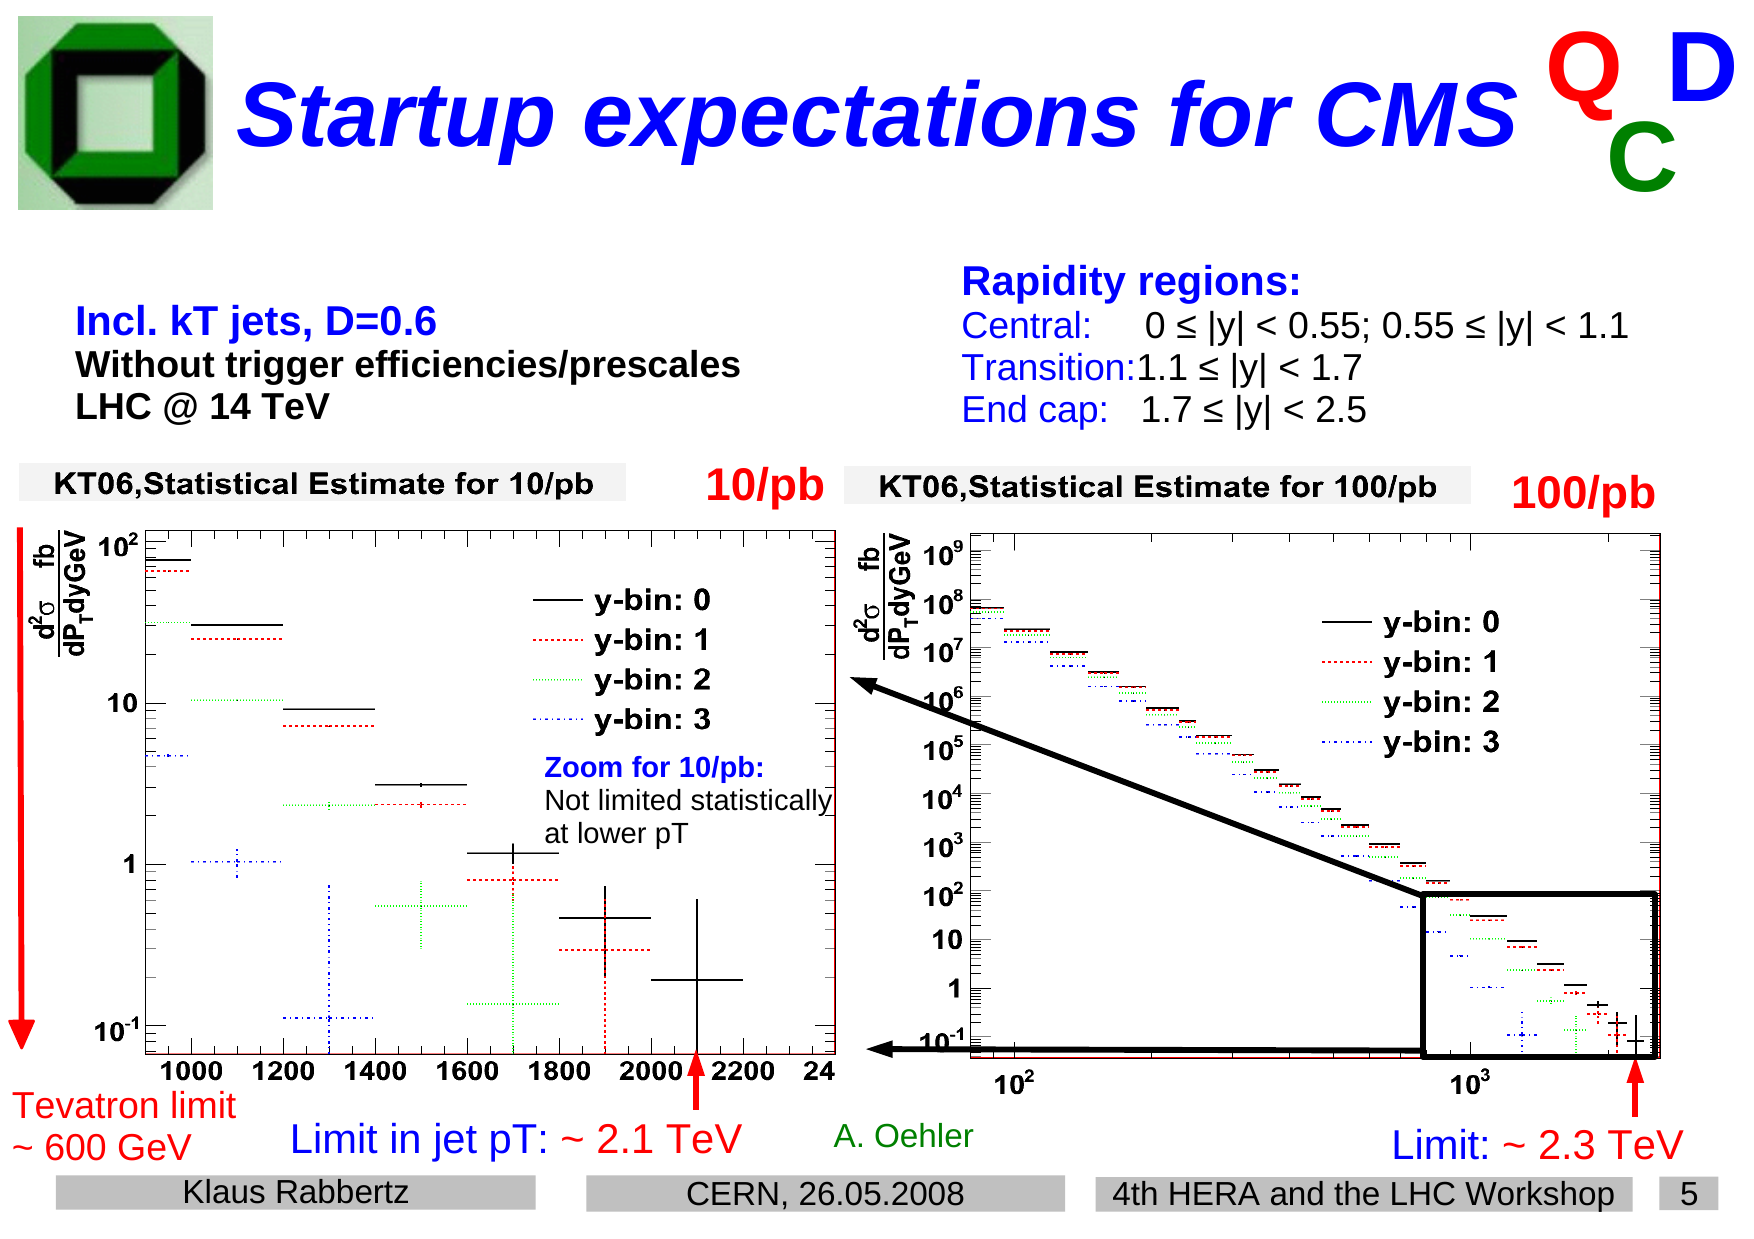

# Startup expectations for CMS
Rapidity regions:
Central: 0 ≤ |y| < 0.55; 0.55 ≤ |y| < 1.1
Transition:1.1 ≤ |y| < 1.7
End cap: 1.7 ≤ |y| < 2.5
Incl. kT jets, D=0.6
Without trigger efficiencies/prescales
LHC @ 14 TeV
10/pb
100/pb
Limit in jet pT: ~ 2.1 TeV
Zoom for 10/pb:
Not limited statistically
at lower pT
Tevatron limit
~ 600 GeV
A. Oehler
Limit: ~ 2.3 TeV